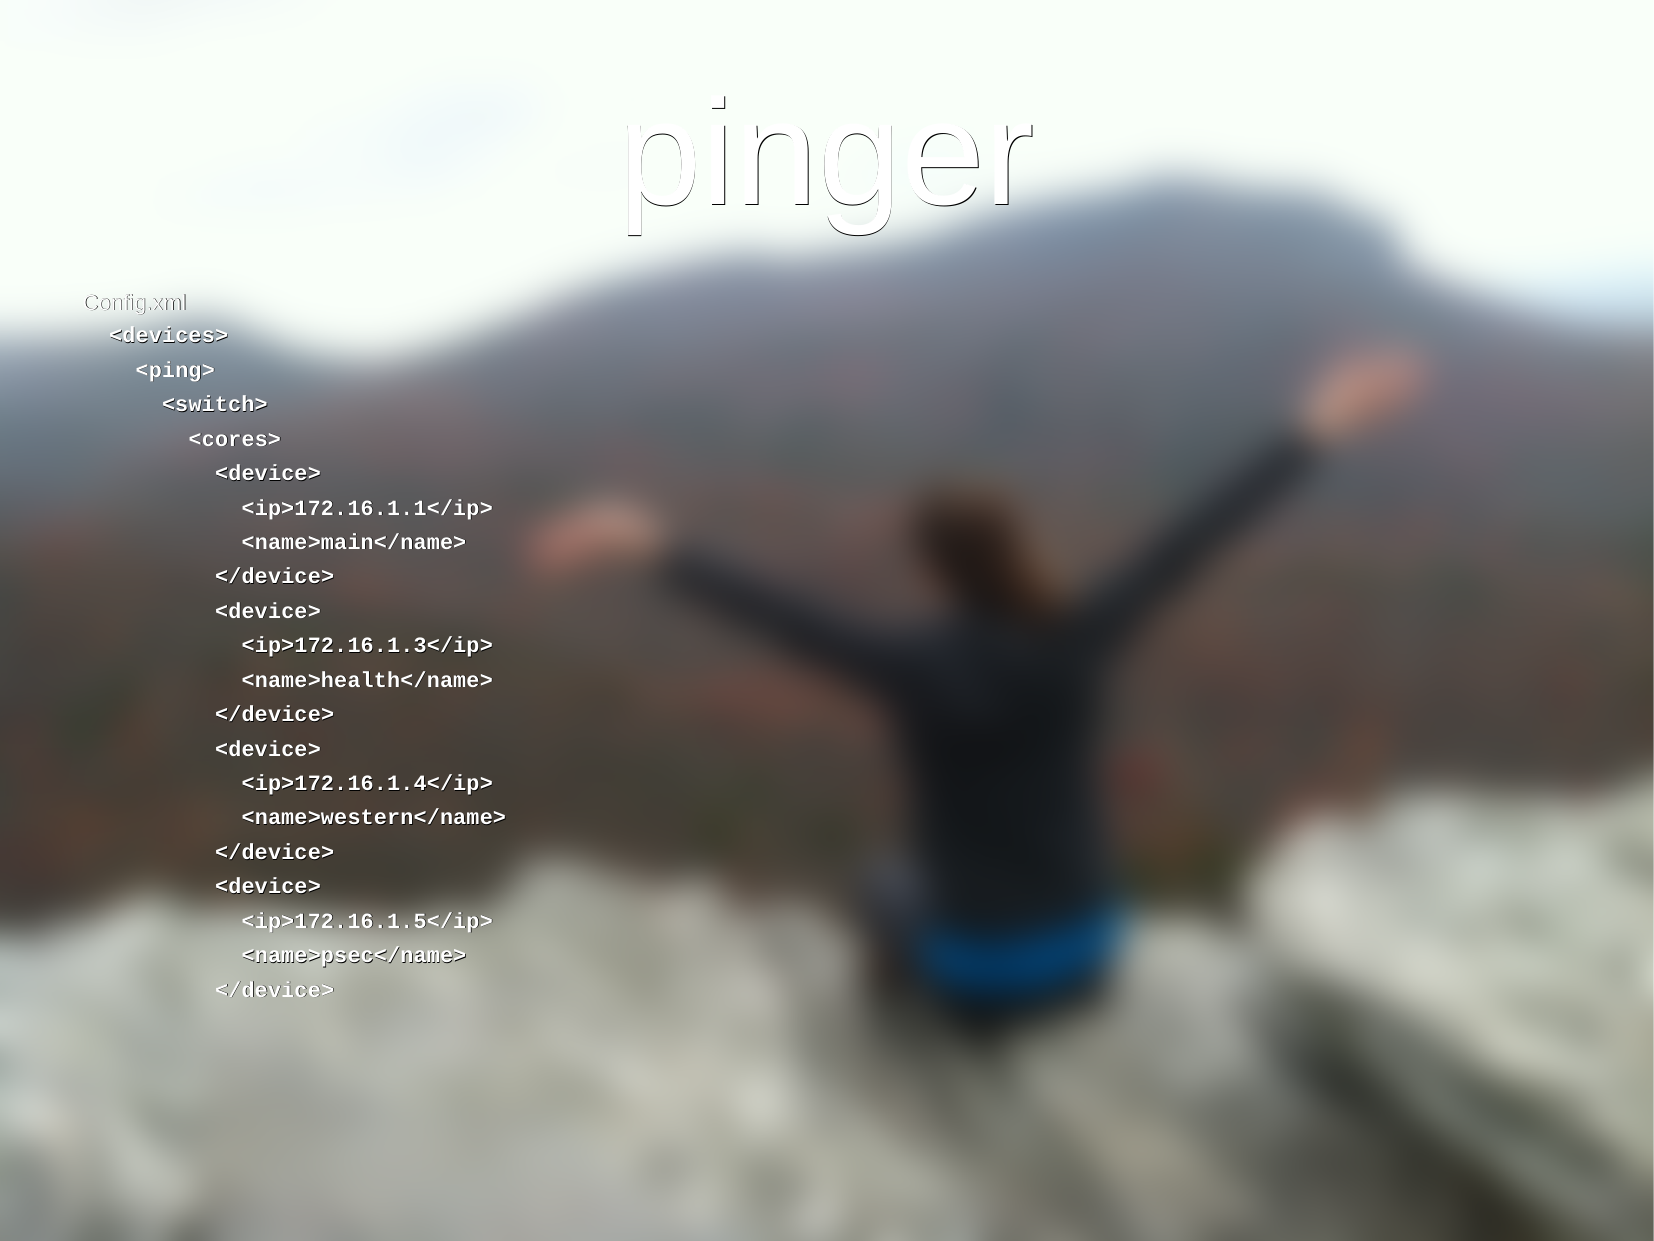

# pinger
Config.xml
 <devices>
 <ping>
 <switch>
 <cores>
 <device>
 <ip>172.16.1.1</ip>
 <name>main</name>
 </device>
 <device>
 <ip>172.16.1.3</ip>
 <name>health</name>
 </device>
 <device>
 <ip>172.16.1.4</ip>
 <name>western</name>
 </device>
 <device>
 <ip>172.16.1.5</ip>
 <name>psec</name>
 </device>